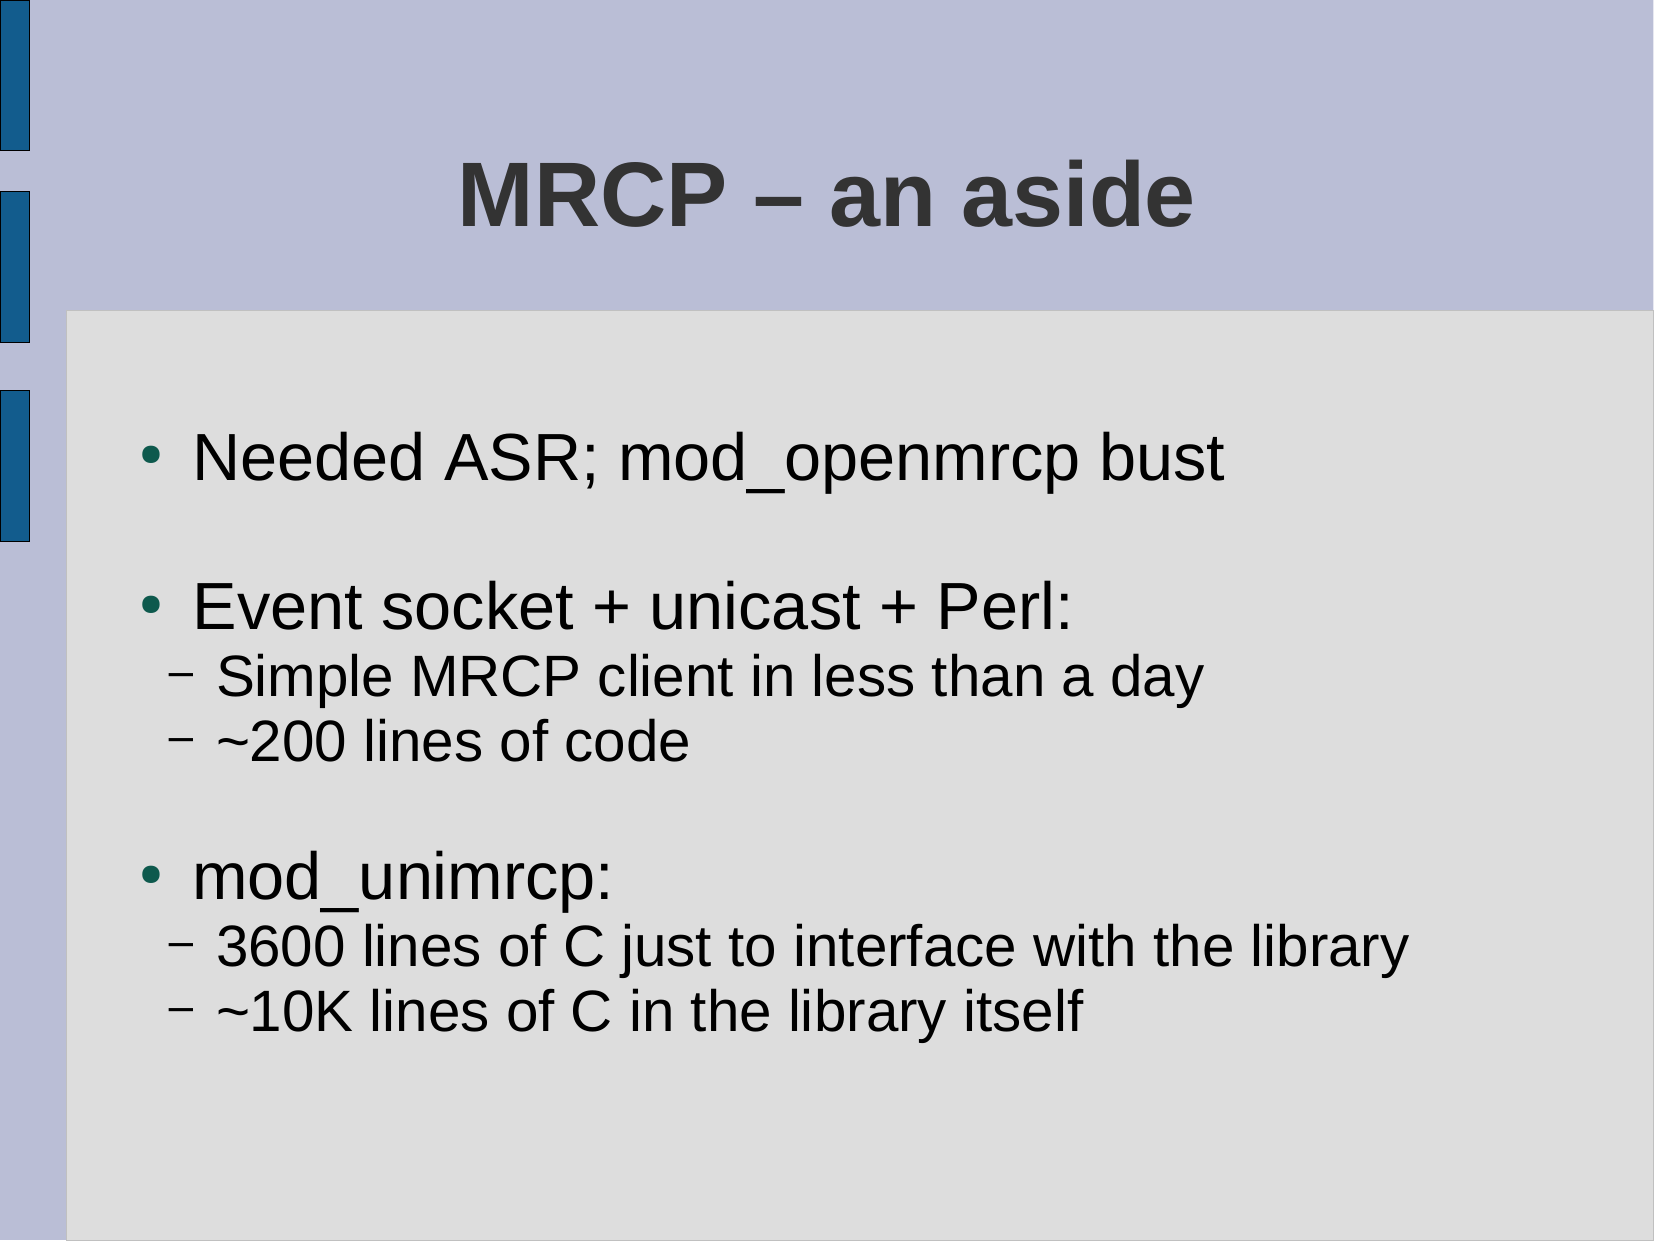

# MRCP – an aside
Needed ASR; mod_openmrcp bust
Event socket + unicast + Perl:
Simple MRCP client in less than a day
~200 lines of code
mod_unimrcp:
3600 lines of C just to interface with the library
~10K lines of C in the library itself